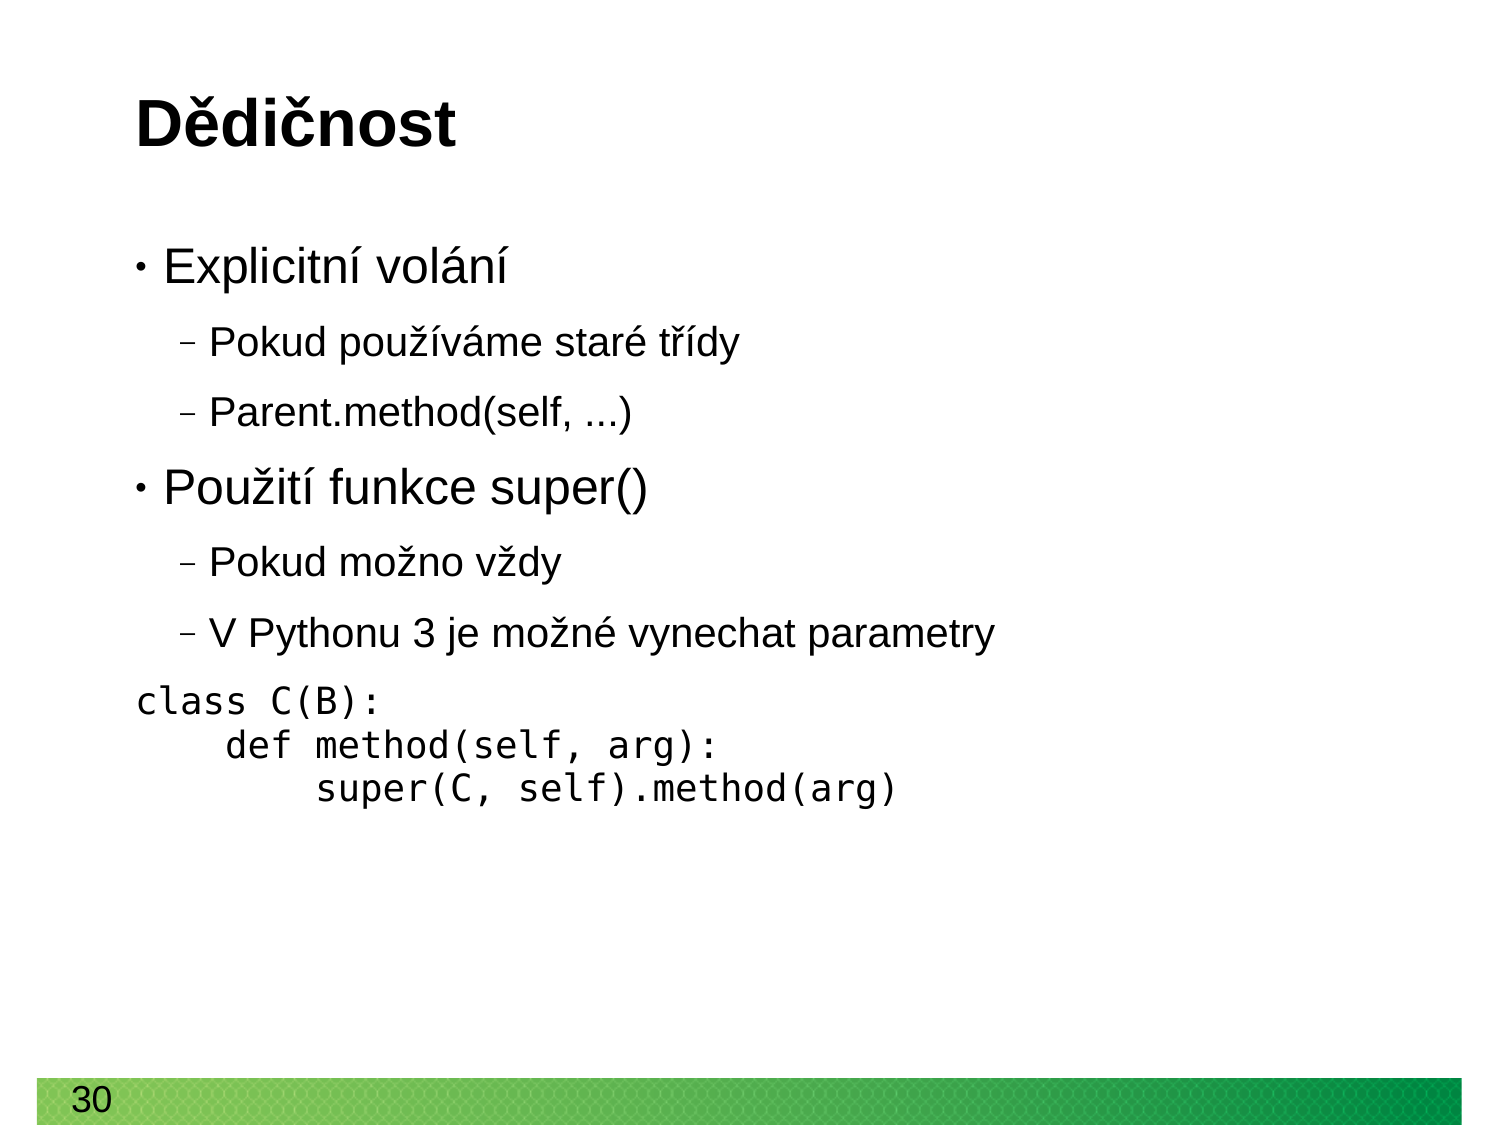

# Dědičnost
Explicitní volání
Pokud používáme staré třídy
Parent.method(self, ...)
Použití funkce super()
Pokud možno vždy
V Pythonu 3 je možné vynechat parametry
class C(B):
 def method(self, arg):
 super(C, self).method(arg)